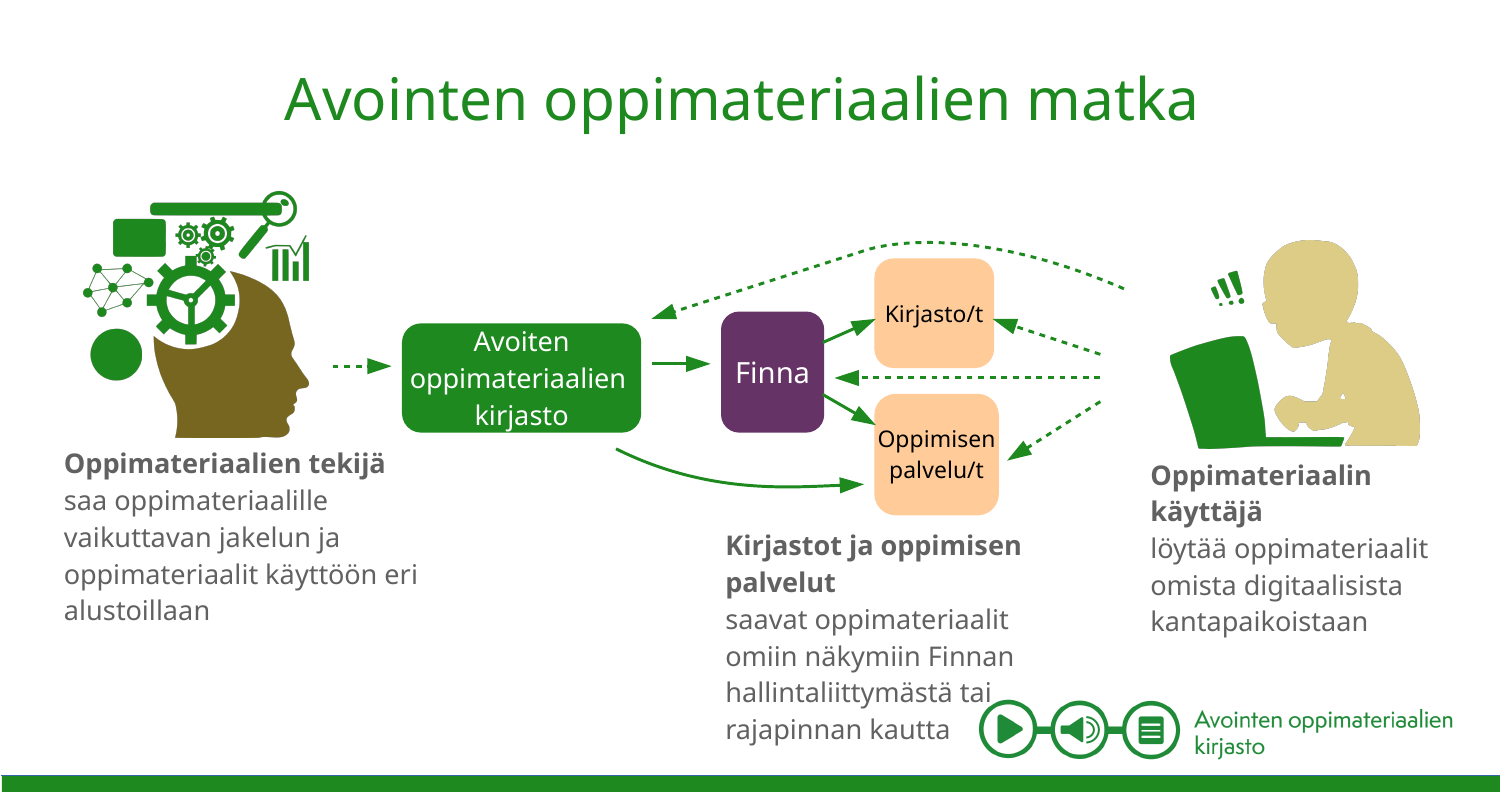

# Avointen oppimateriaalien matka
Kirjasto/t
Finna
Avoiten
oppimateriaalien
kirjasto
Oppimisen
palvelu/t
Oppimateriaalien tekijä
saa oppimateriaalille vaikuttavan jakelun ja oppimateriaalit käyttöön eri alustoillaan
Oppimateriaalin käyttäjä
löytää oppimateriaalit omista digitaalisista kantapaikoistaan
Kirjastot ja oppimisen palvelut
saavat oppimateriaalit omiin näkymiin Finnan hallintaliittymästä tai rajapinnan kautta